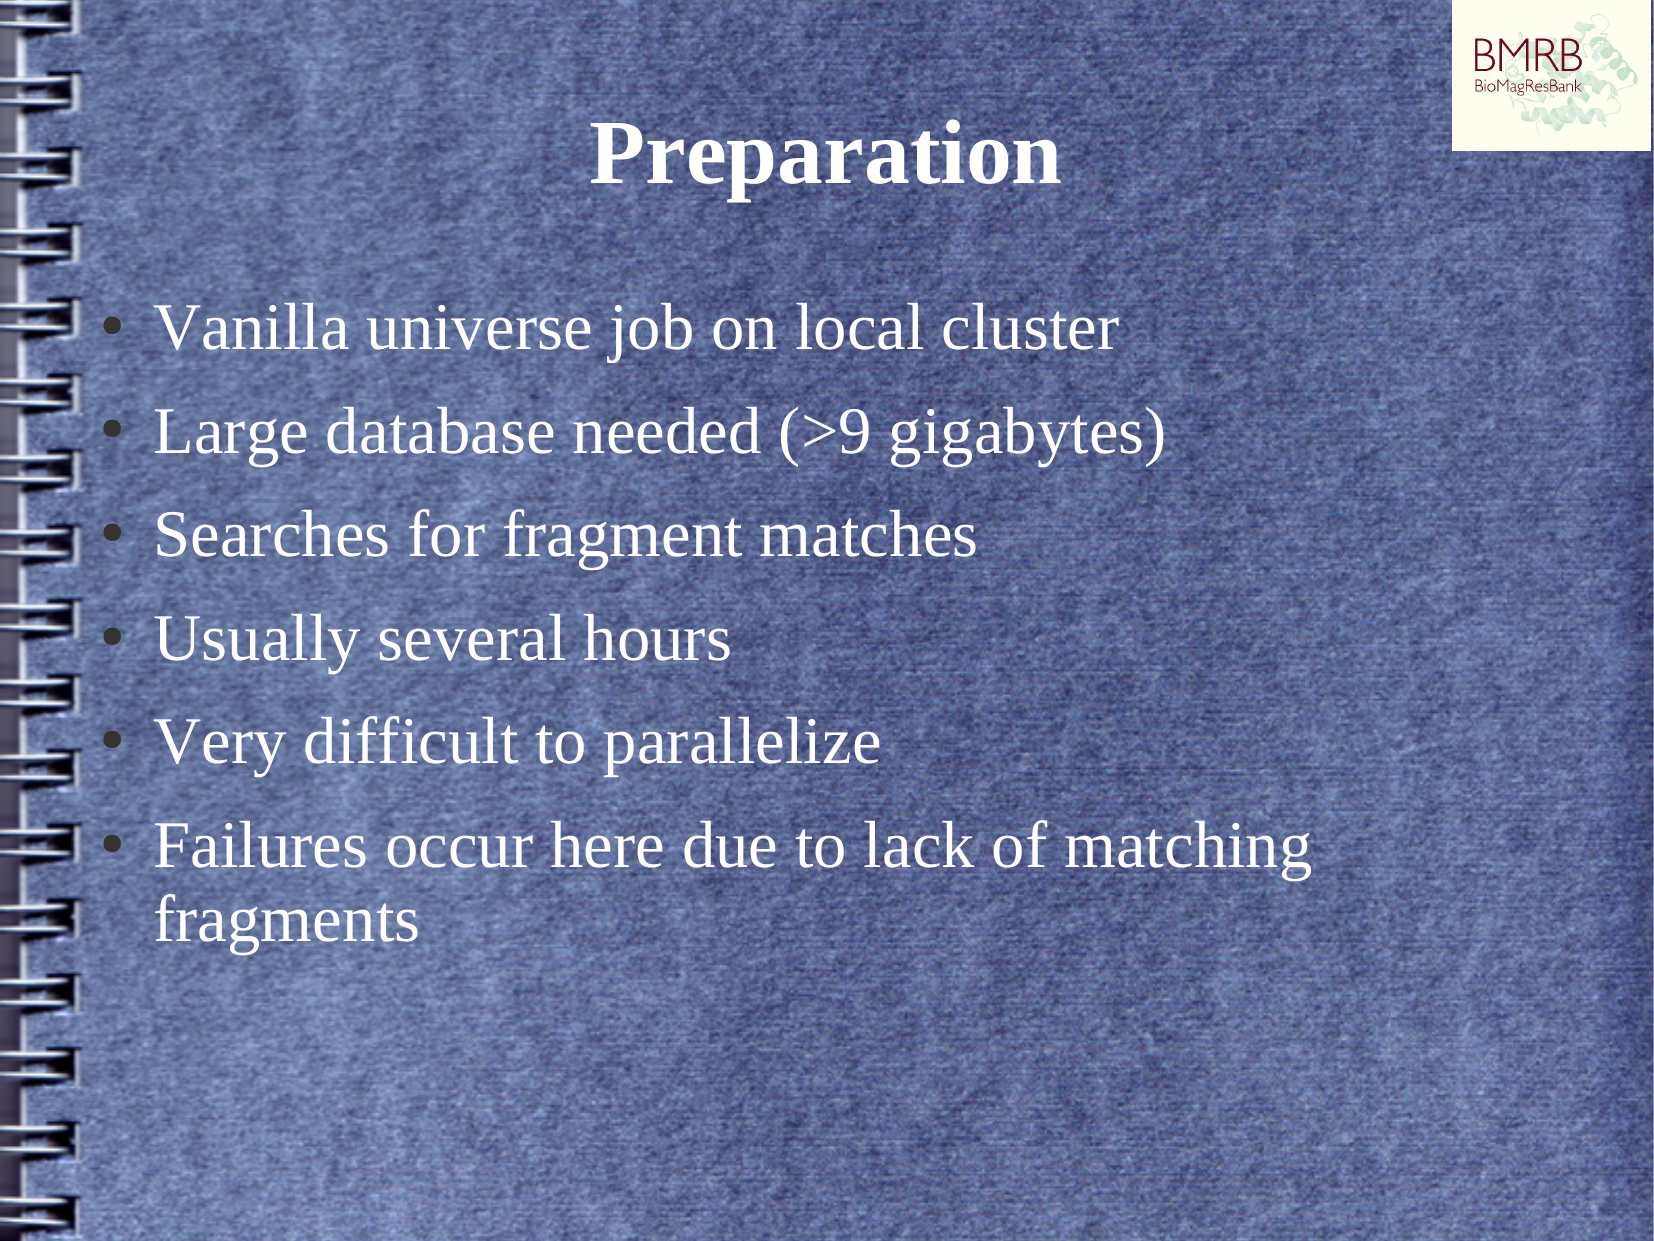

# Preparation
Vanilla universe job on local cluster
Large database needed (>9 gigabytes)
Searches for fragment matches
Usually several hours
Very difficult to parallelize
Failures occur here due to lack of matching fragments